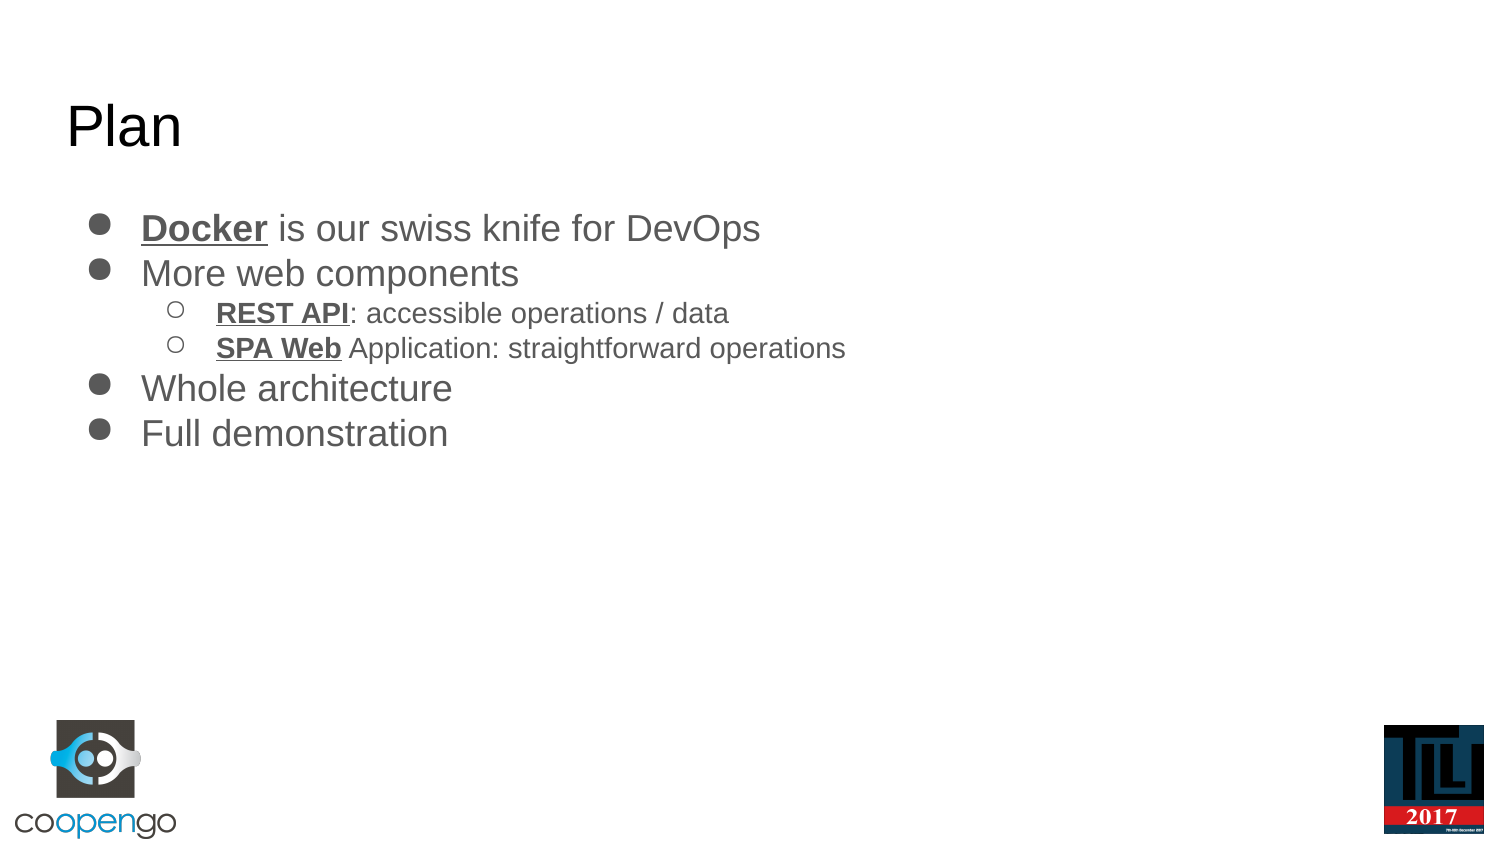

# Plan
Docker is our swiss knife for DevOps
More web components
REST API: accessible operations / data
SPA Web Application: straightforward operations
Whole architecture
Full demonstration